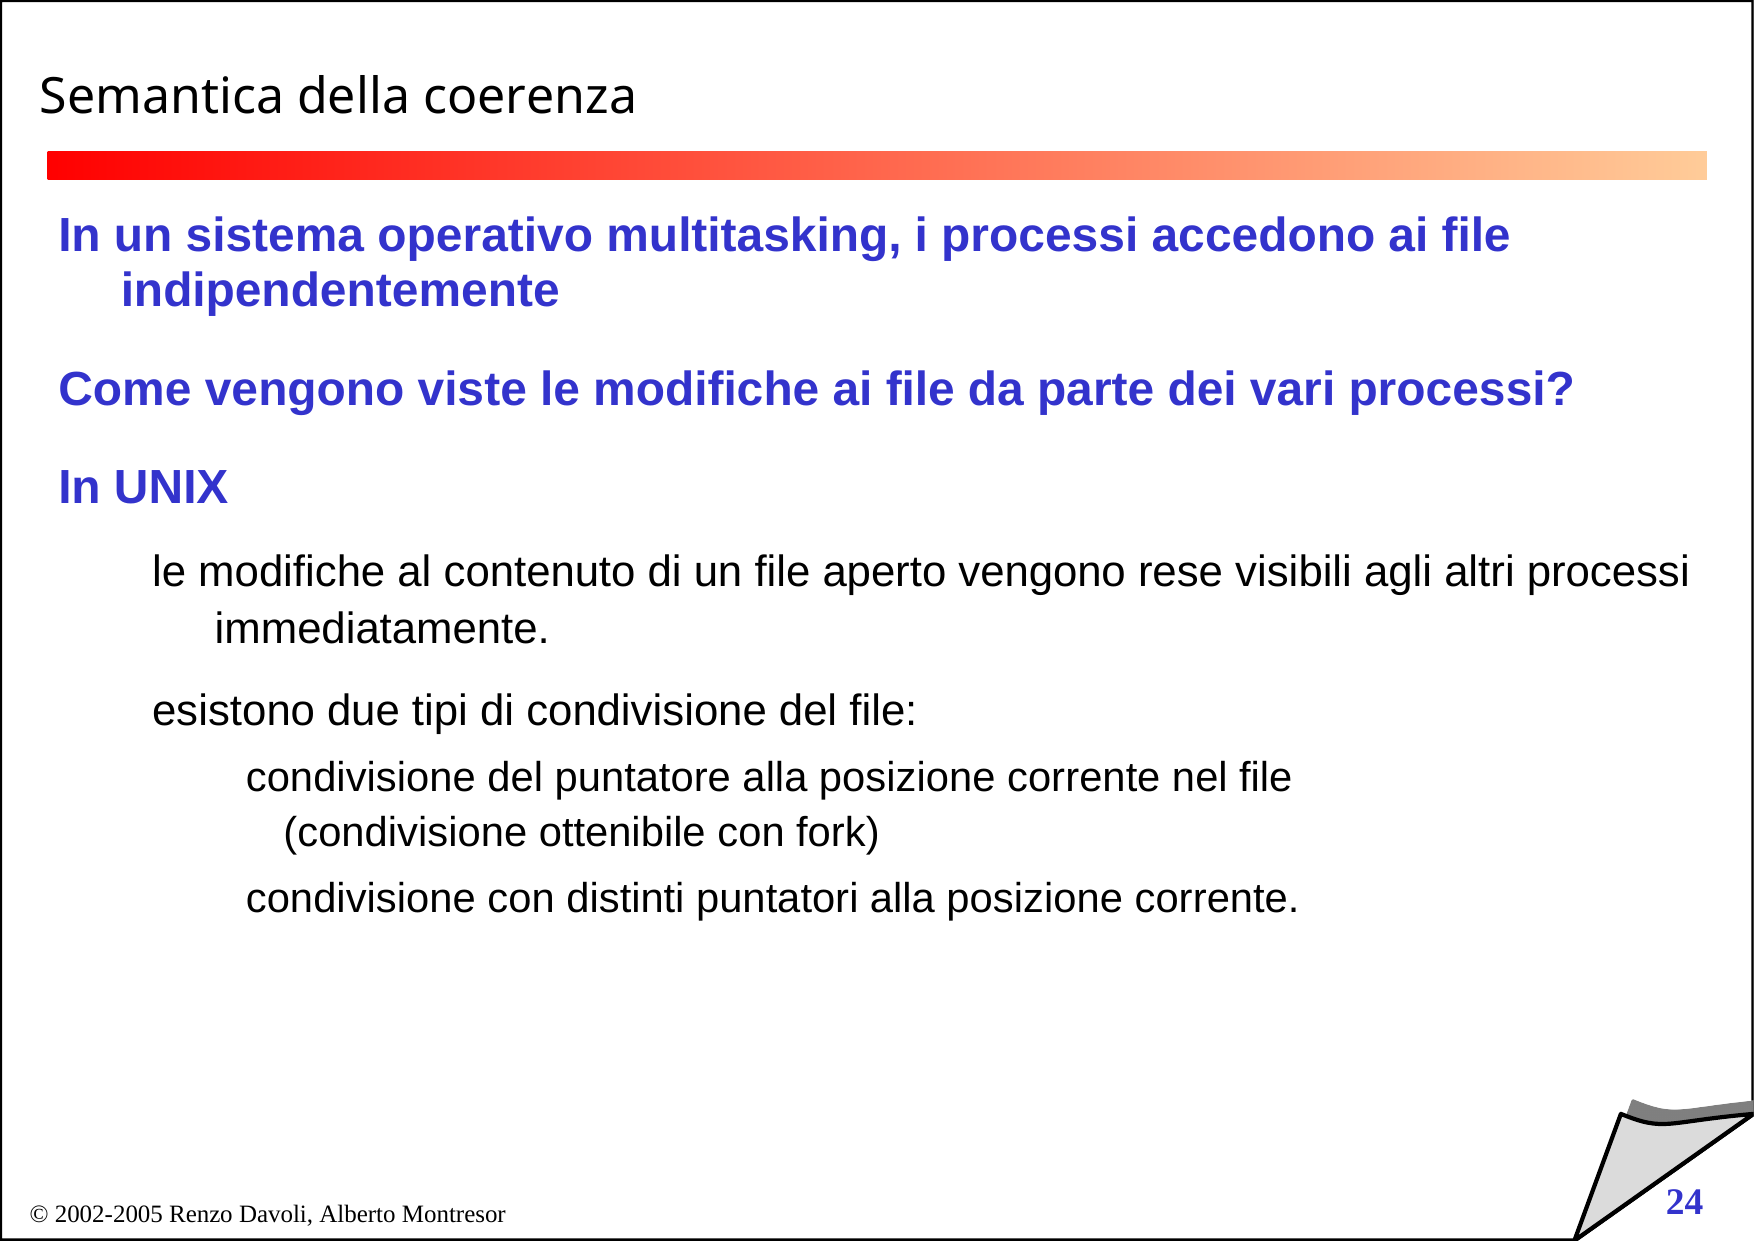

# Semantica della coerenza
In un sistema operativo multitasking, i processi accedono ai file indipendentemente
Come vengono viste le modifiche ai file da parte dei vari processi?
In UNIX
le modifiche al contenuto di un file aperto vengono rese visibili agli altri processi immediatamente.
esistono due tipi di condivisione del file:
condivisione del puntatore alla posizione corrente nel file
(condivisione ottenibile con fork)
condivisione con distinti puntatori alla posizione corrente.